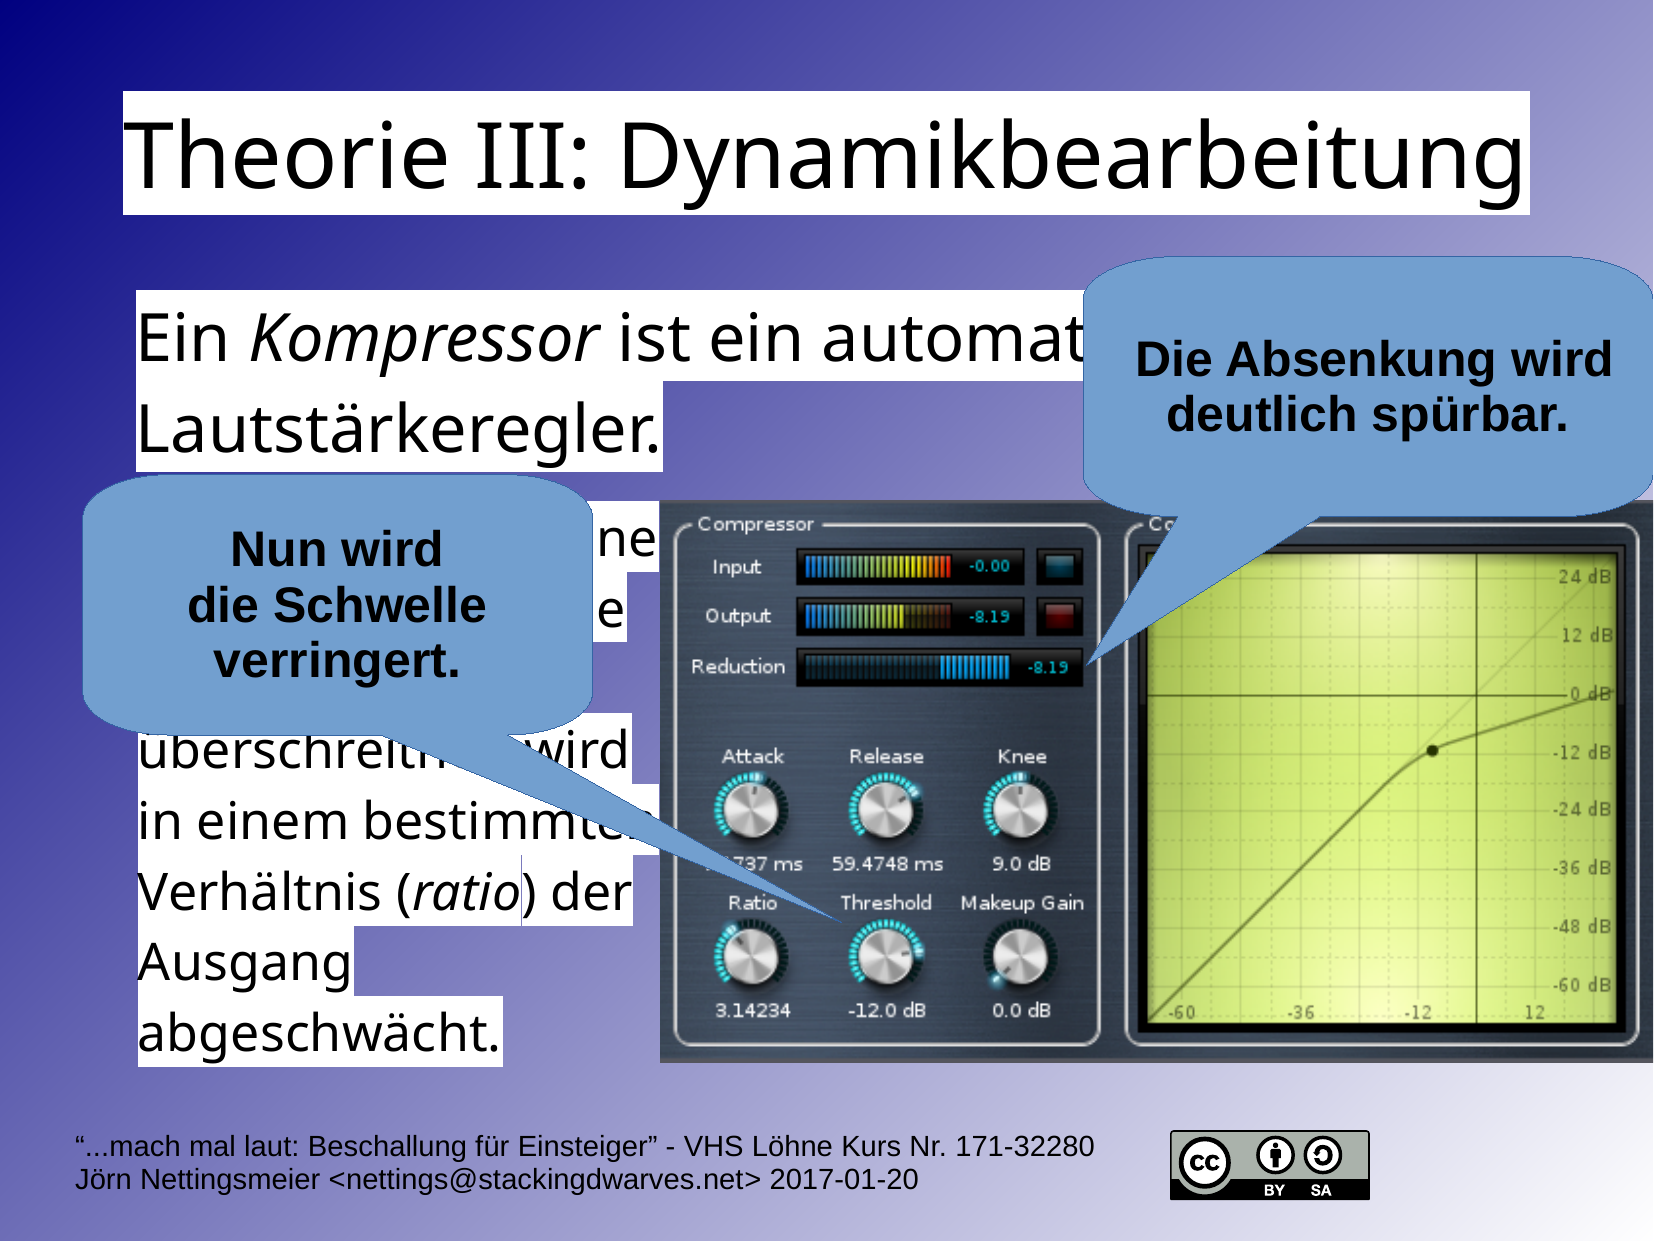

# Theorie III: Dynamikbearbeitung
 Die Absenkung wird
deutlich spürbar.
Ein Kompressor ist ein automatischer Lautstärkeregler.
Nun wird
die Schwelle
verringert.
Wenn das Signal eine bestimmte Schwelle (engl. threshold) überschreithet, wird in einem bestimmten Verhältnis (ratio) der Ausgang abgeschwächt.